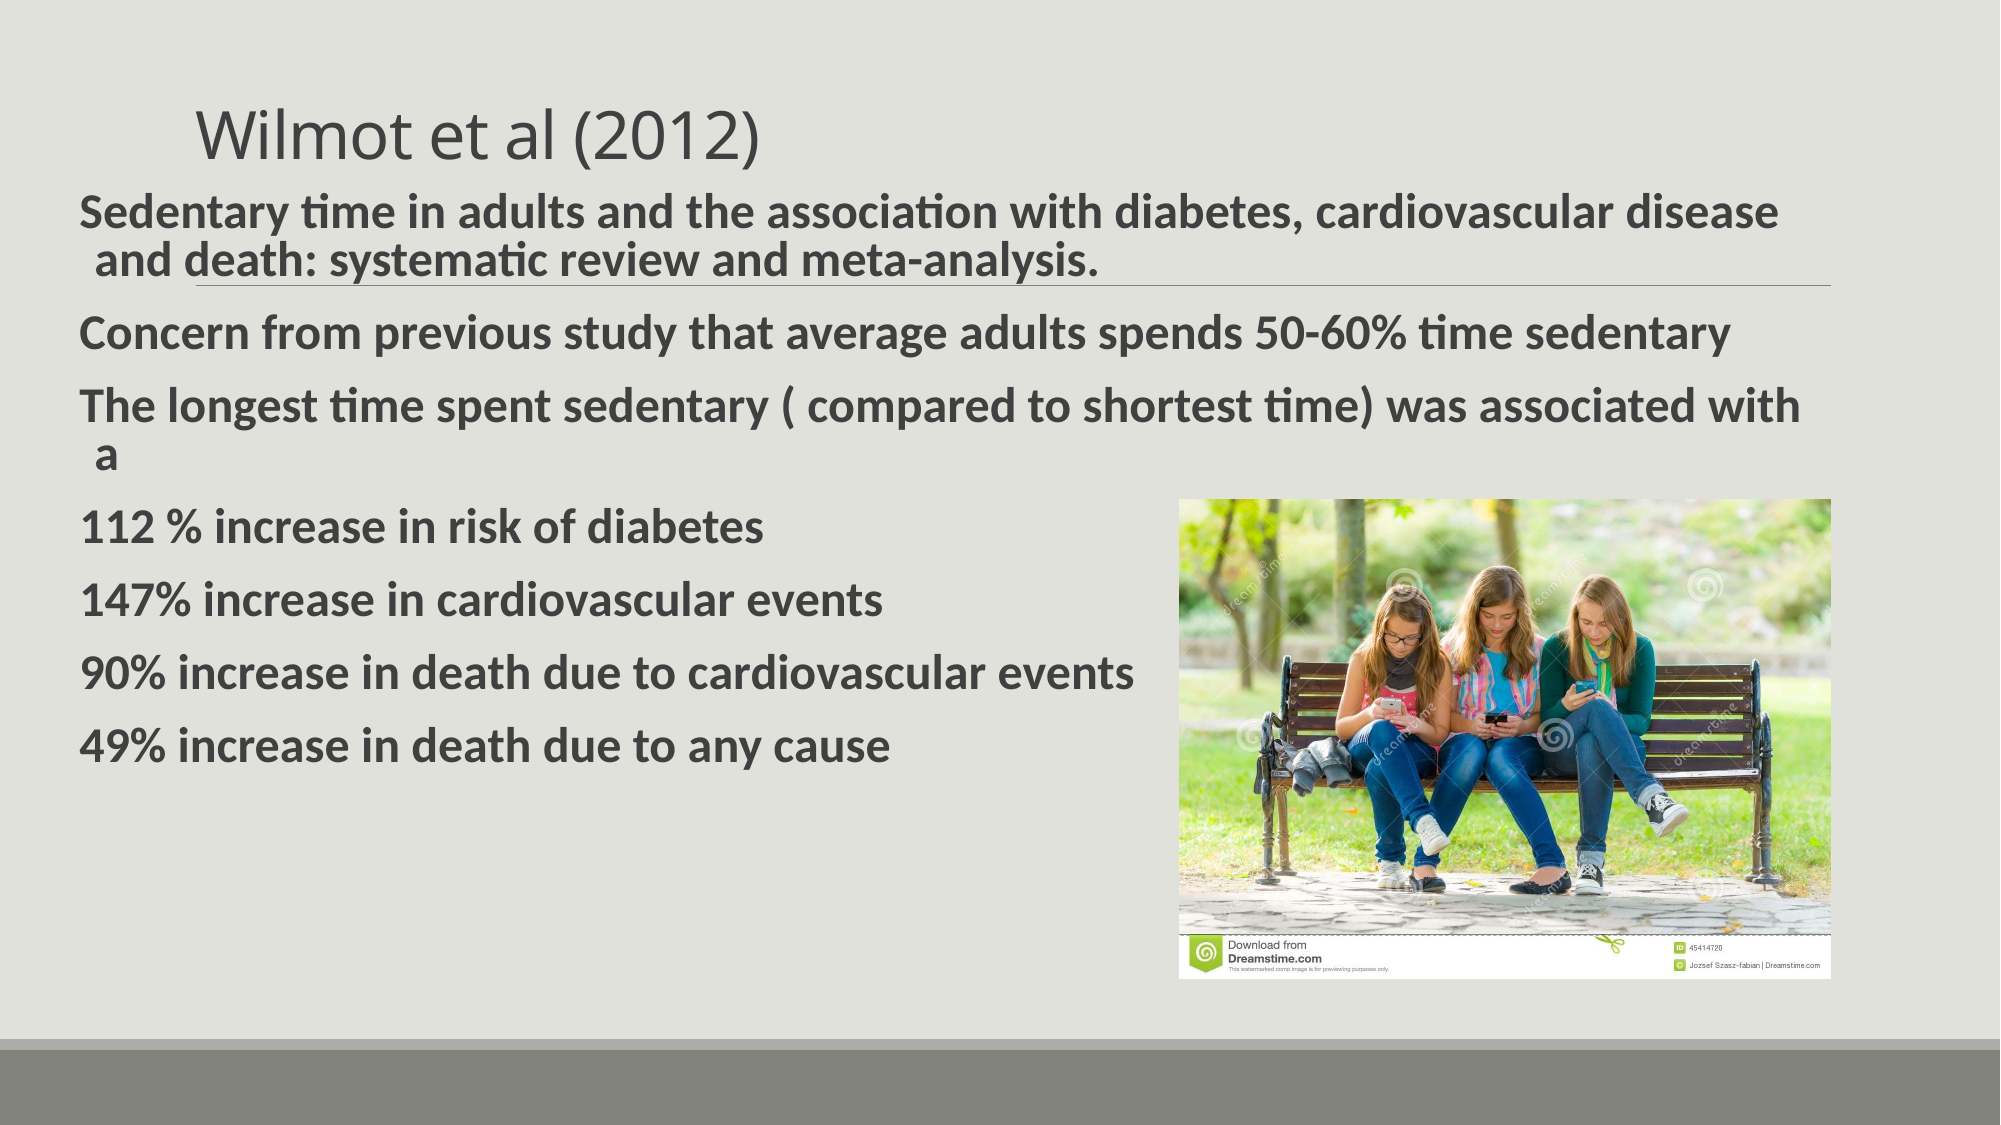

# Wilmot et al (2012)
Sedentary time in adults and the association with diabetes, cardiovascular disease and death: systematic review and meta-analysis.
Concern from previous study that average adults spends 50-60% time sedentary
The longest time spent sedentary ( compared to shortest time) was associated with a
112 % increase in risk of diabetes
147% increase in cardiovascular events
90% increase in death due to cardiovascular events
49% increase in death due to any cause